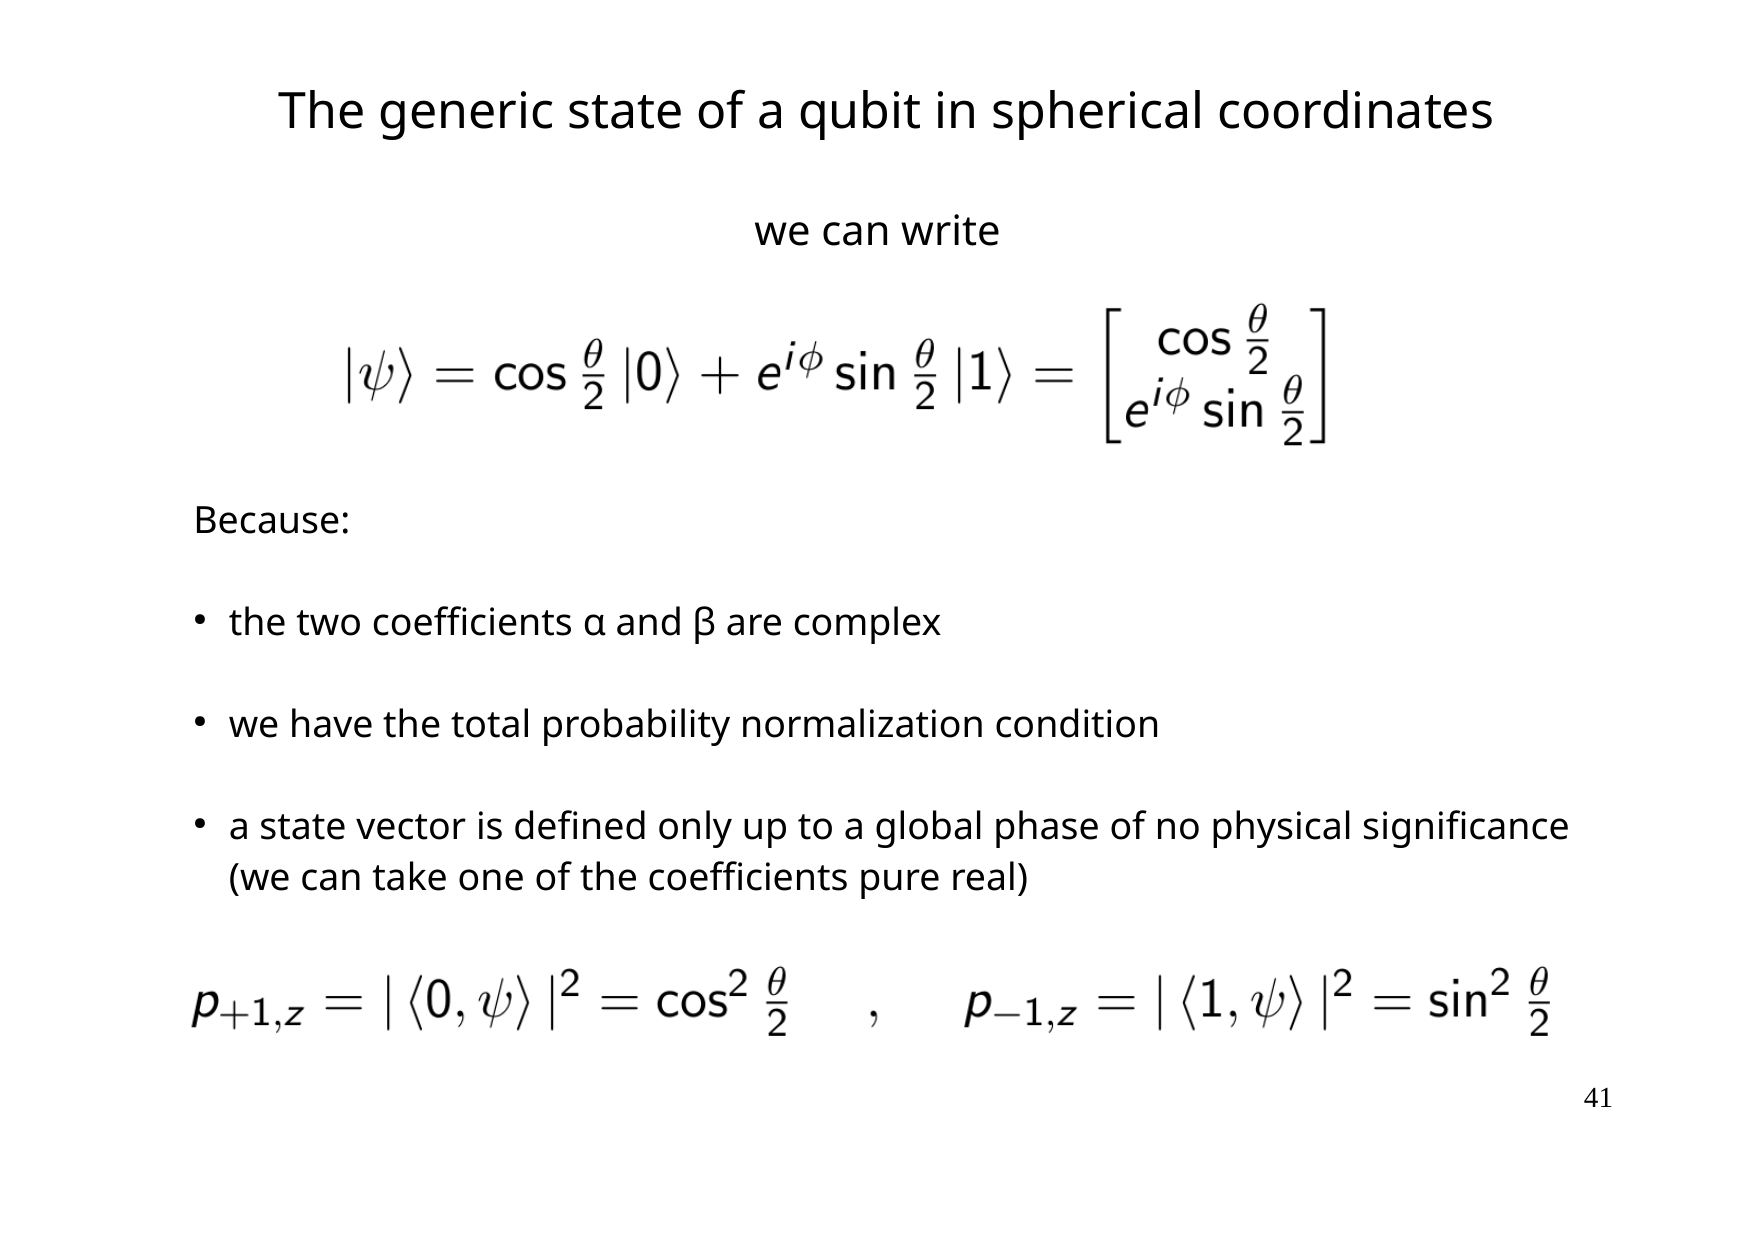

The generic state of a qubit in spherical coordinates
we can write
Because:
the two coefficients α and β are complex
we have the total probability normalization condition
a state vector is defined only up to a global phase of no physical significance
(we can take one of the coefficients pure real)
41